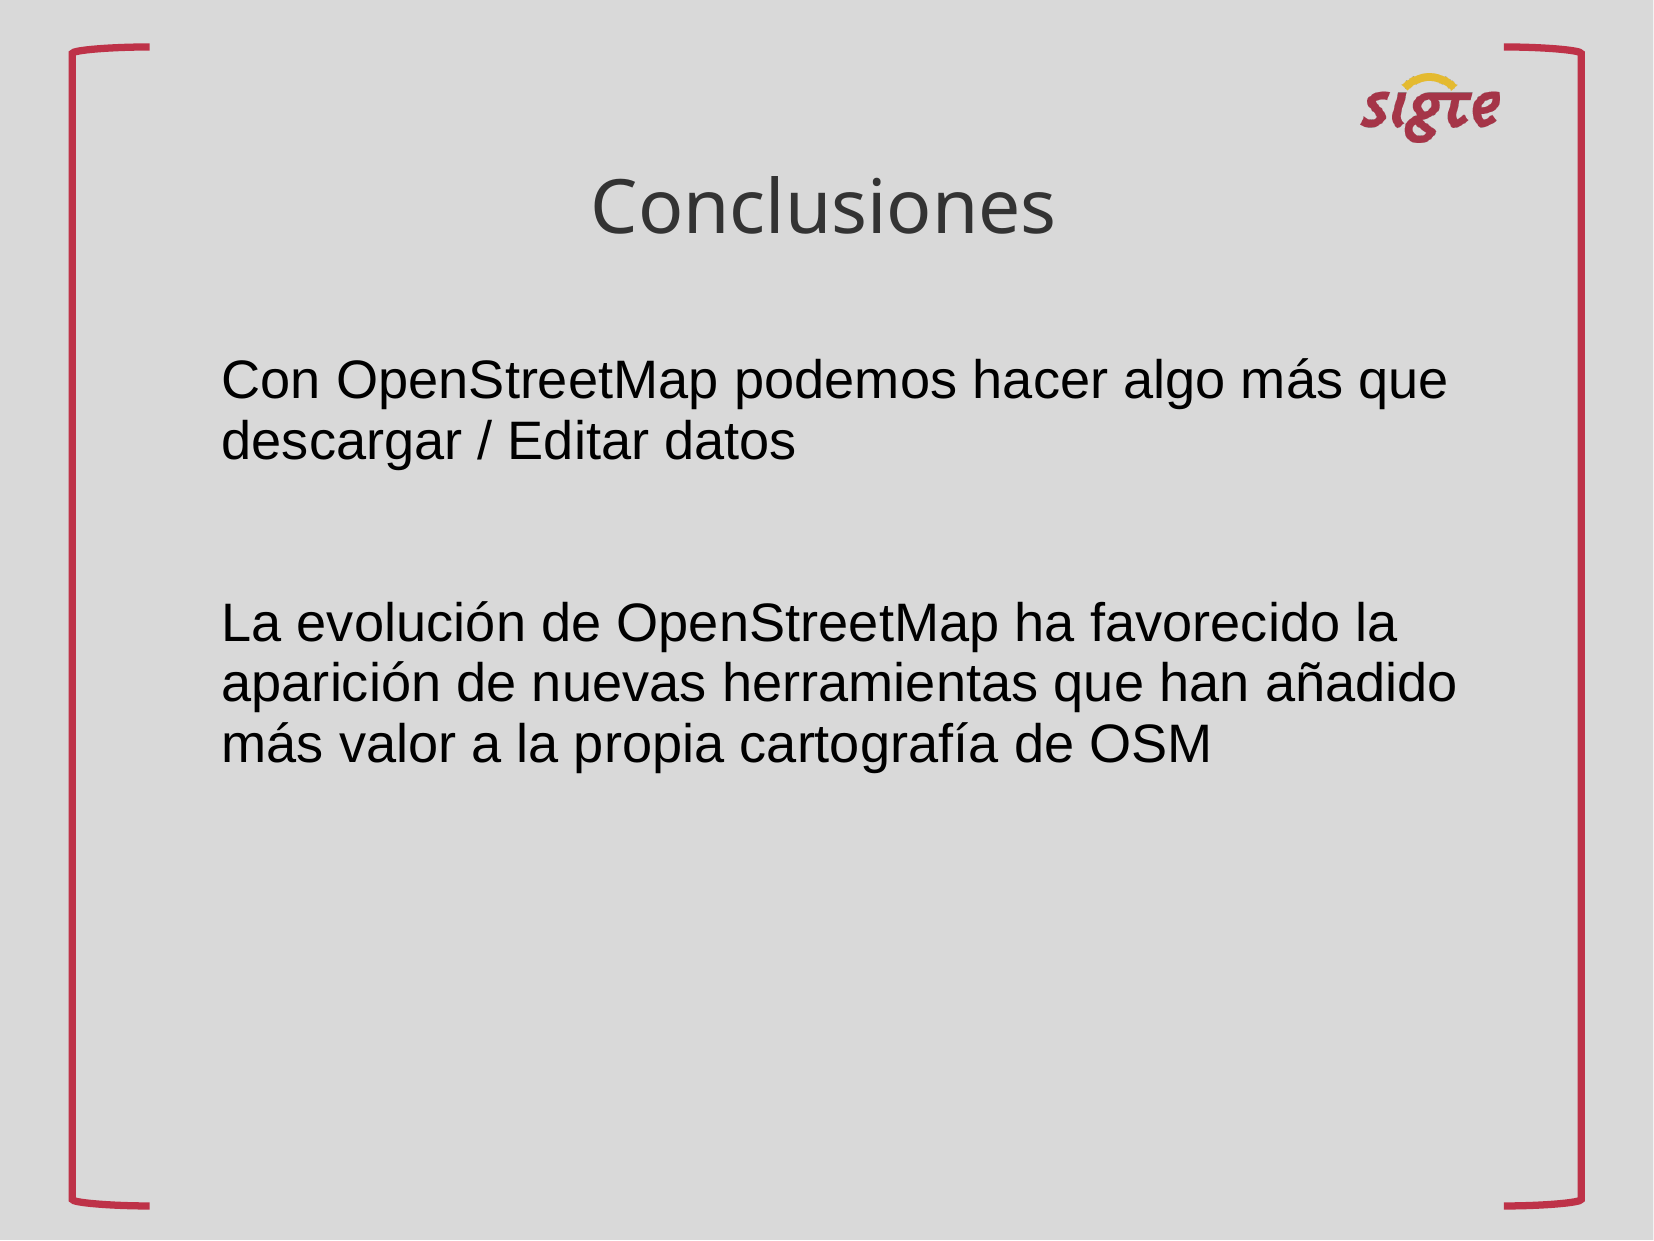

Conclusiones
Con OpenStreetMap podemos hacer algo más que
descargar / Editar datos
La evolución de OpenStreetMap ha favorecido la
aparición de nuevas herramientas que han añadido
más valor a la propia cartografía de OSM